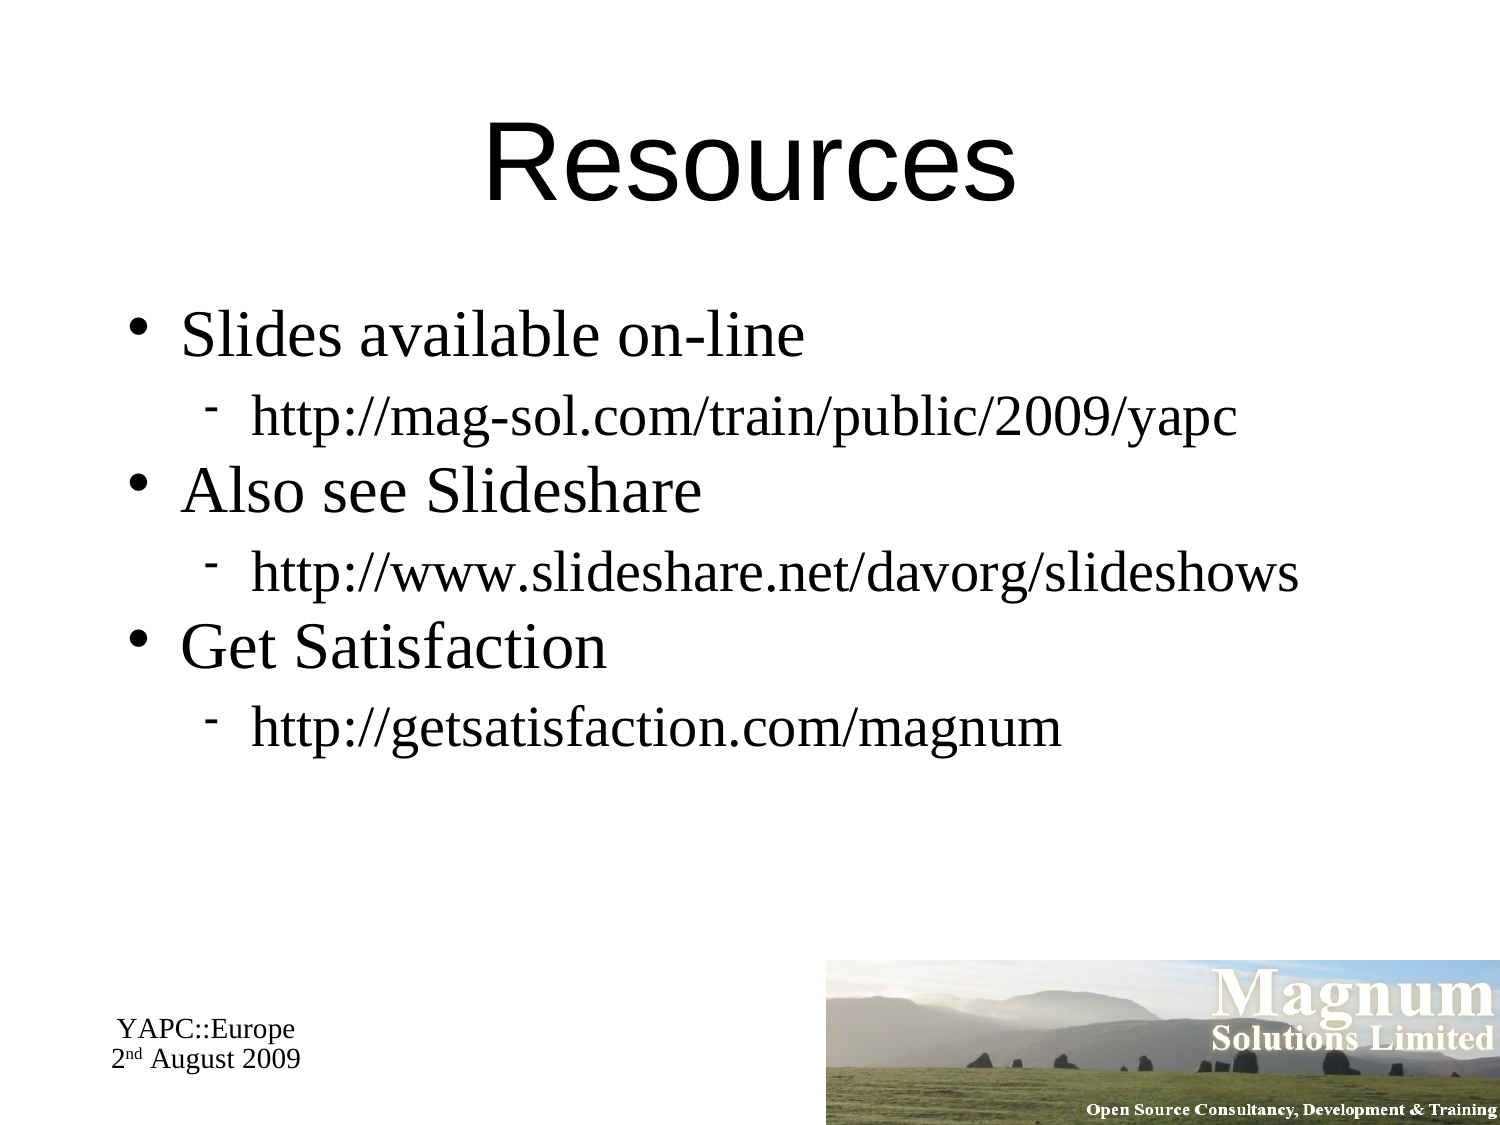

# Resources
Slides available on-line
http://mag-sol.com/train/public/2009/yapc
Also see Slideshare
http://www.slideshare.net/davorg/slideshows
Get Satisfaction
http://getsatisfaction.com/magnum
5